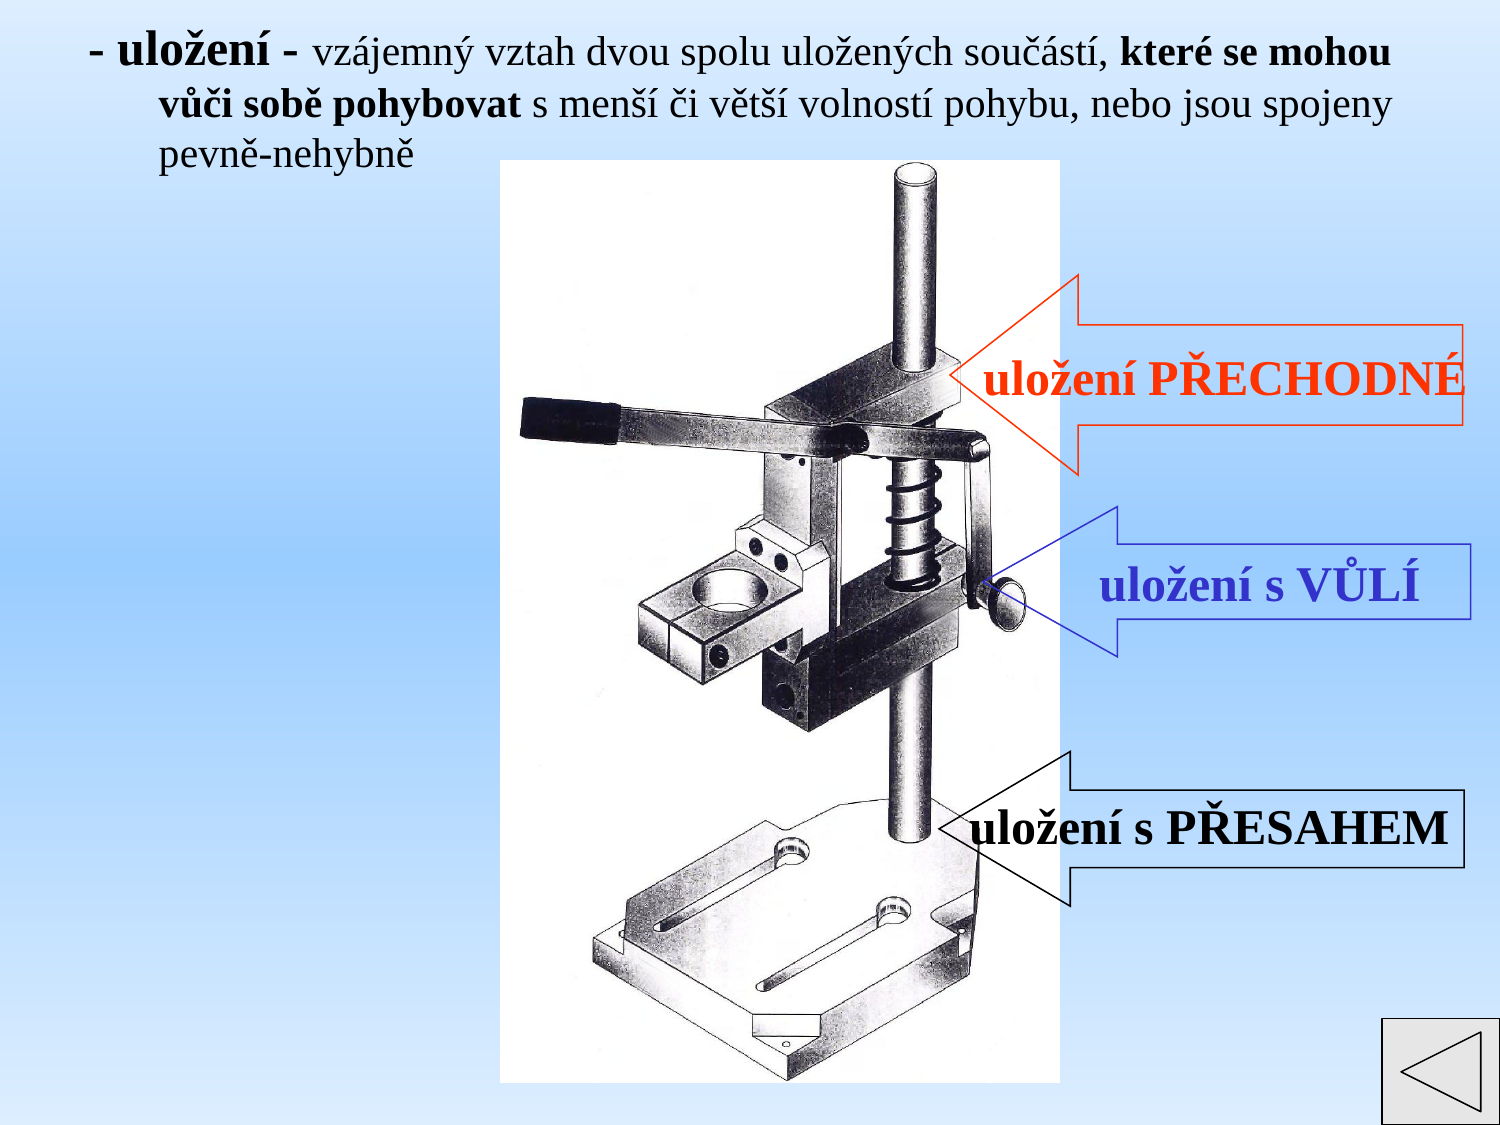

- uložení - vzájemný vztah dvou spolu uložených součástí, které se mohou
 vůči sobě pohybovat s menší či větší volností pohybu, nebo jsou spojeny
 pevně-nehybně
uložení PŘECHODNÉ
uložení s VŮLÍ
uložení s PŘESAHEM